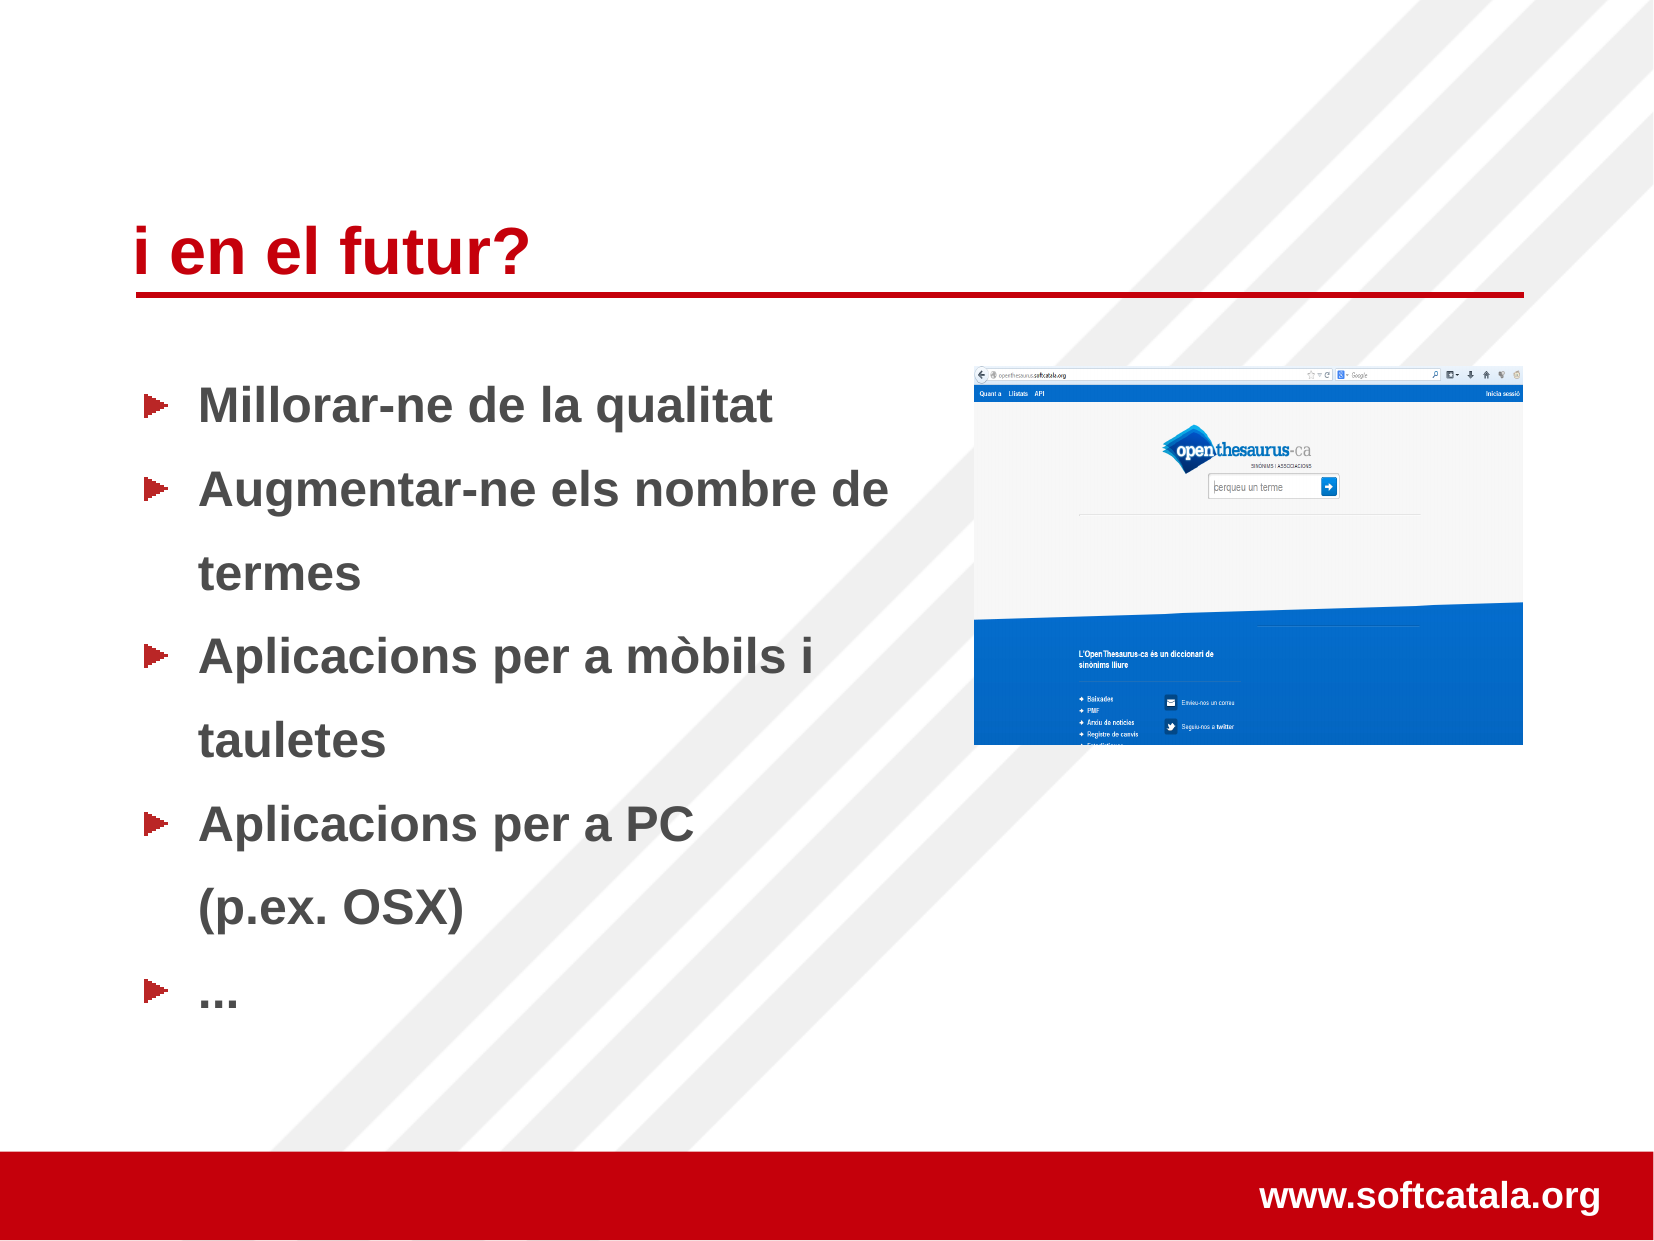

i en el futur?
Millorar-ne de la qualitat
Augmentar-ne els nombre de termes
Aplicacions per a mòbils i tauletes
Aplicacions per a PC
(p.ex. OSX)
...
 www.softcatala.org